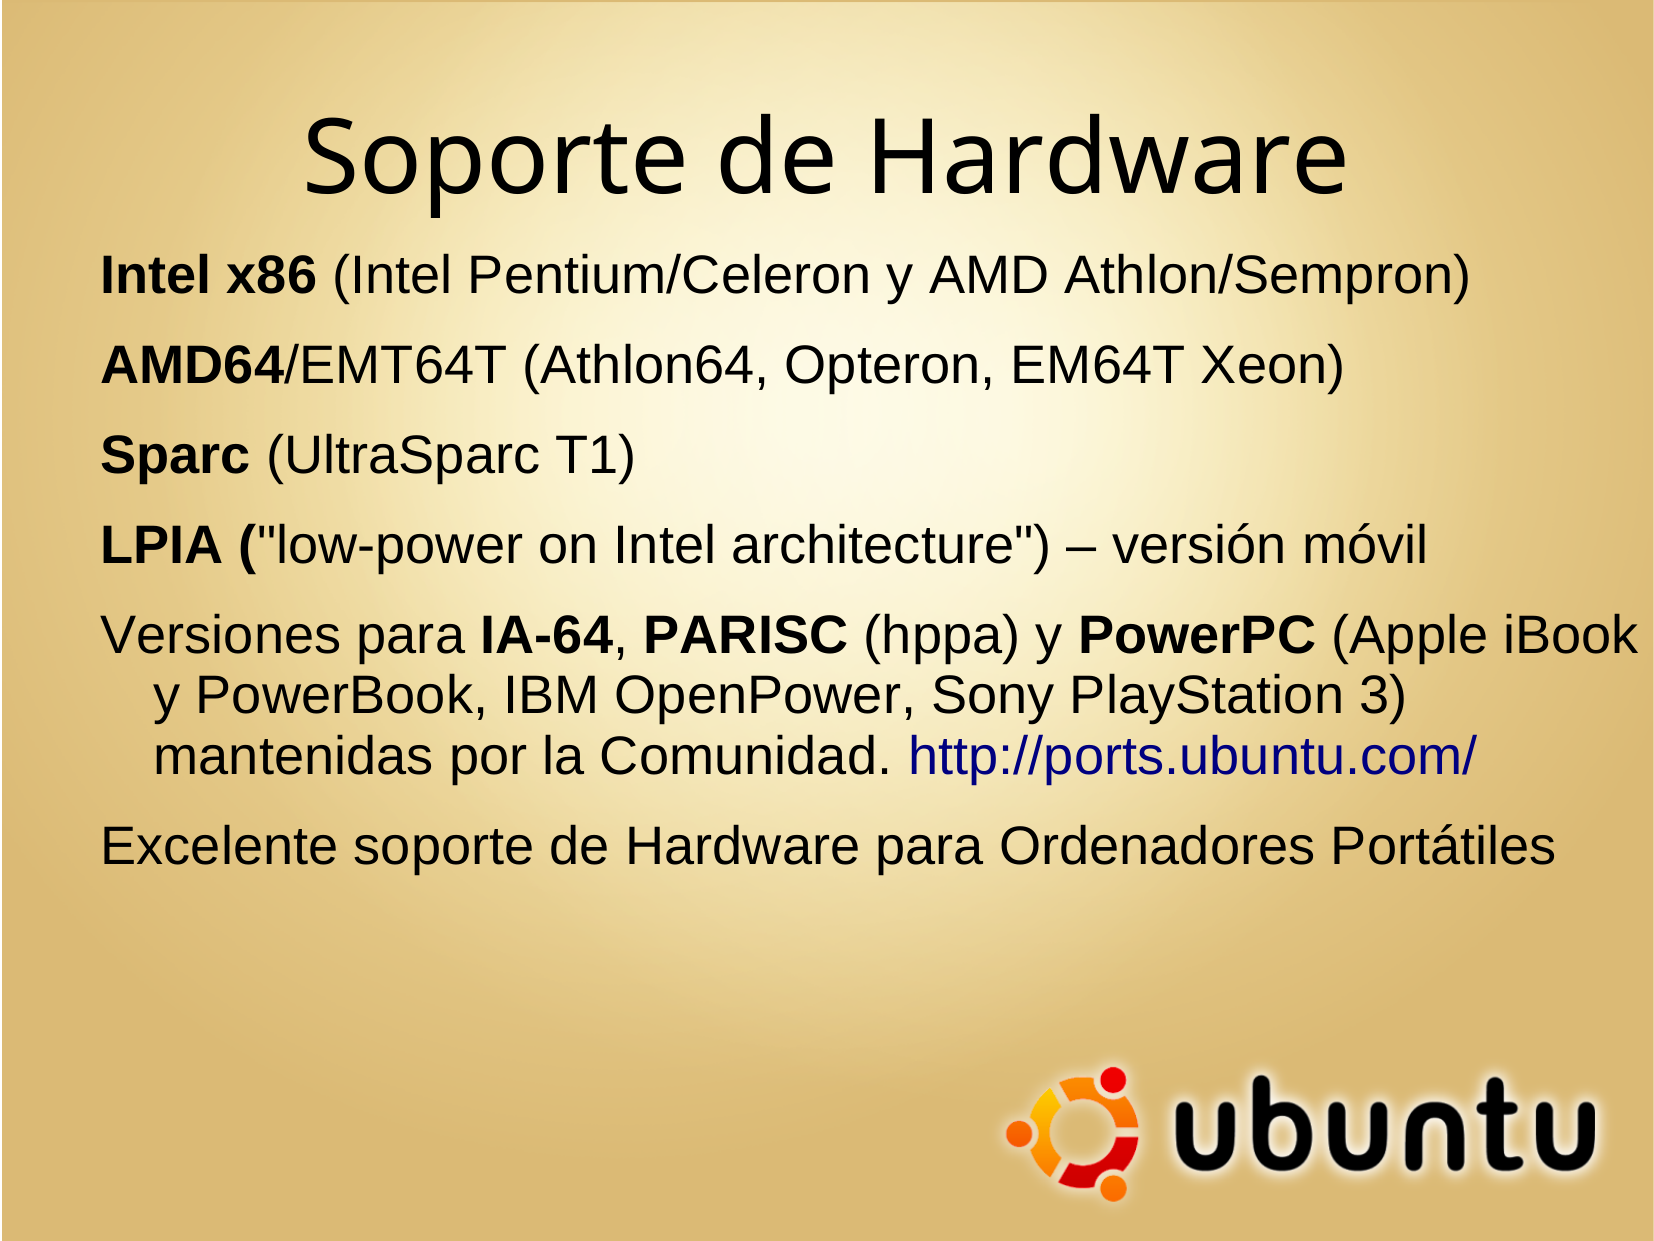

# Soporte de Hardware
Intel x86 (Intel Pentium/Celeron y AMD Athlon/Sempron)
AMD64/EMT64T (Athlon64, Opteron, EM64T Xeon)
Sparc (UltraSparc T1)
LPIA ("low-power on Intel architecture") – versión móvil
Versiones para IA-64, PARISC (hppa) y PowerPC (Apple iBook y PowerBook, IBM OpenPower, Sony PlayStation 3) mantenidas por la Comunidad. http://ports.ubuntu.com/
Excelente soporte de Hardware para Ordenadores Portátiles